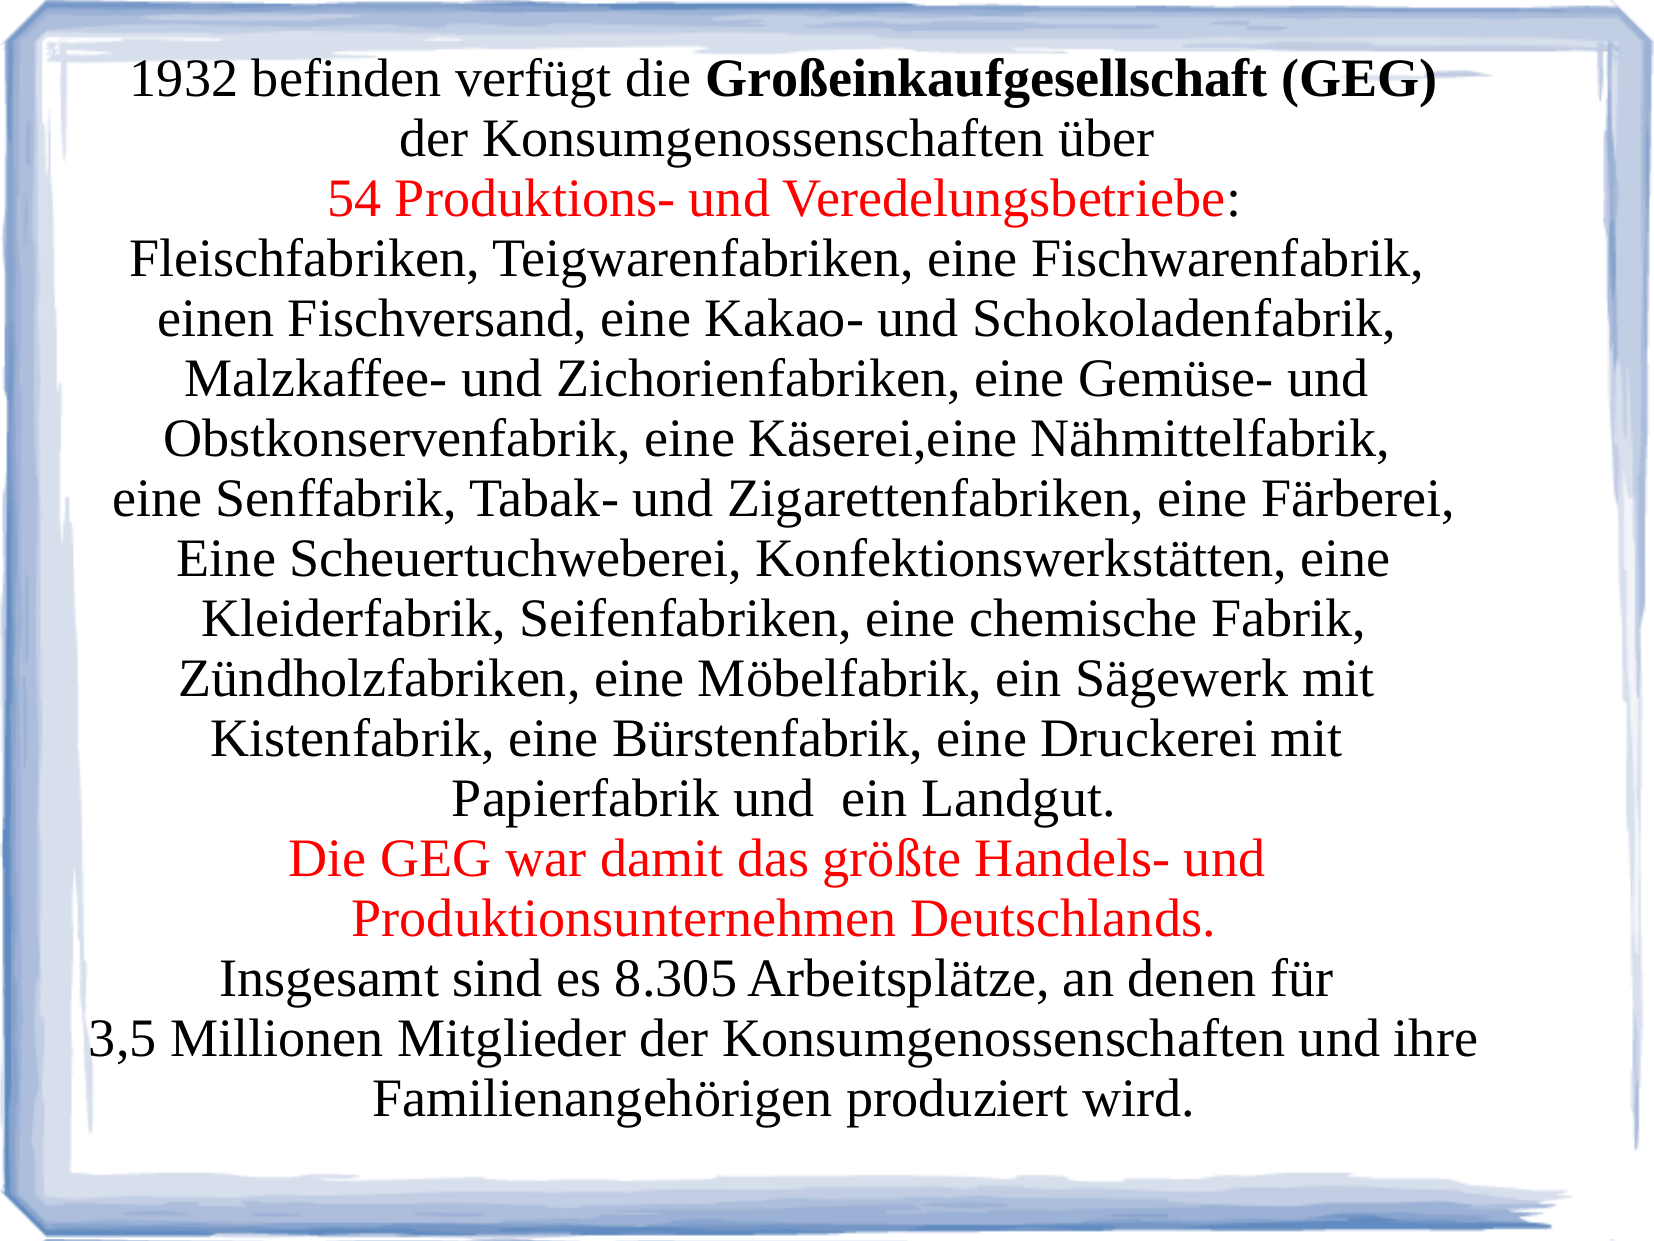

1932 befinden verfügt die Großeinkaufgesellschaft (GEG)
der Konsumgenossenschaften über
54 Produktions- und Veredelungsbetriebe:
Fleischfabriken, Teigwarenfabriken, eine Fischwarenfabrik,
einen Fischversand, eine Kakao- und Schokoladenfabrik,
Malzkaffee- und Zichorienfabriken, eine Gemüse- und
Obstkonservenfabrik, eine Käserei,eine Nähmittelfabrik,
eine Senffabrik, Tabak- und Zigarettenfabriken, eine Färberei,
Eine Scheuertuchweberei, Konfektionswerkstätten, eine
Kleiderfabrik, Seifenfabriken, eine chemische Fabrik,
Zündholzfabriken, eine Möbelfabrik, ein Sägewerk mit
Kistenfabrik, eine Bürstenfabrik, eine Druckerei mit
Papierfabrik und ein Landgut.
Die GEG war damit das größte Handels- und
Produktionsunternehmen Deutschlands.
Insgesamt sind es 8.305 Arbeitsplätze, an denen für
3,5 Millionen Mitglieder der Konsumgenossenschaften und ihre Familienangehörigen produziert wird.